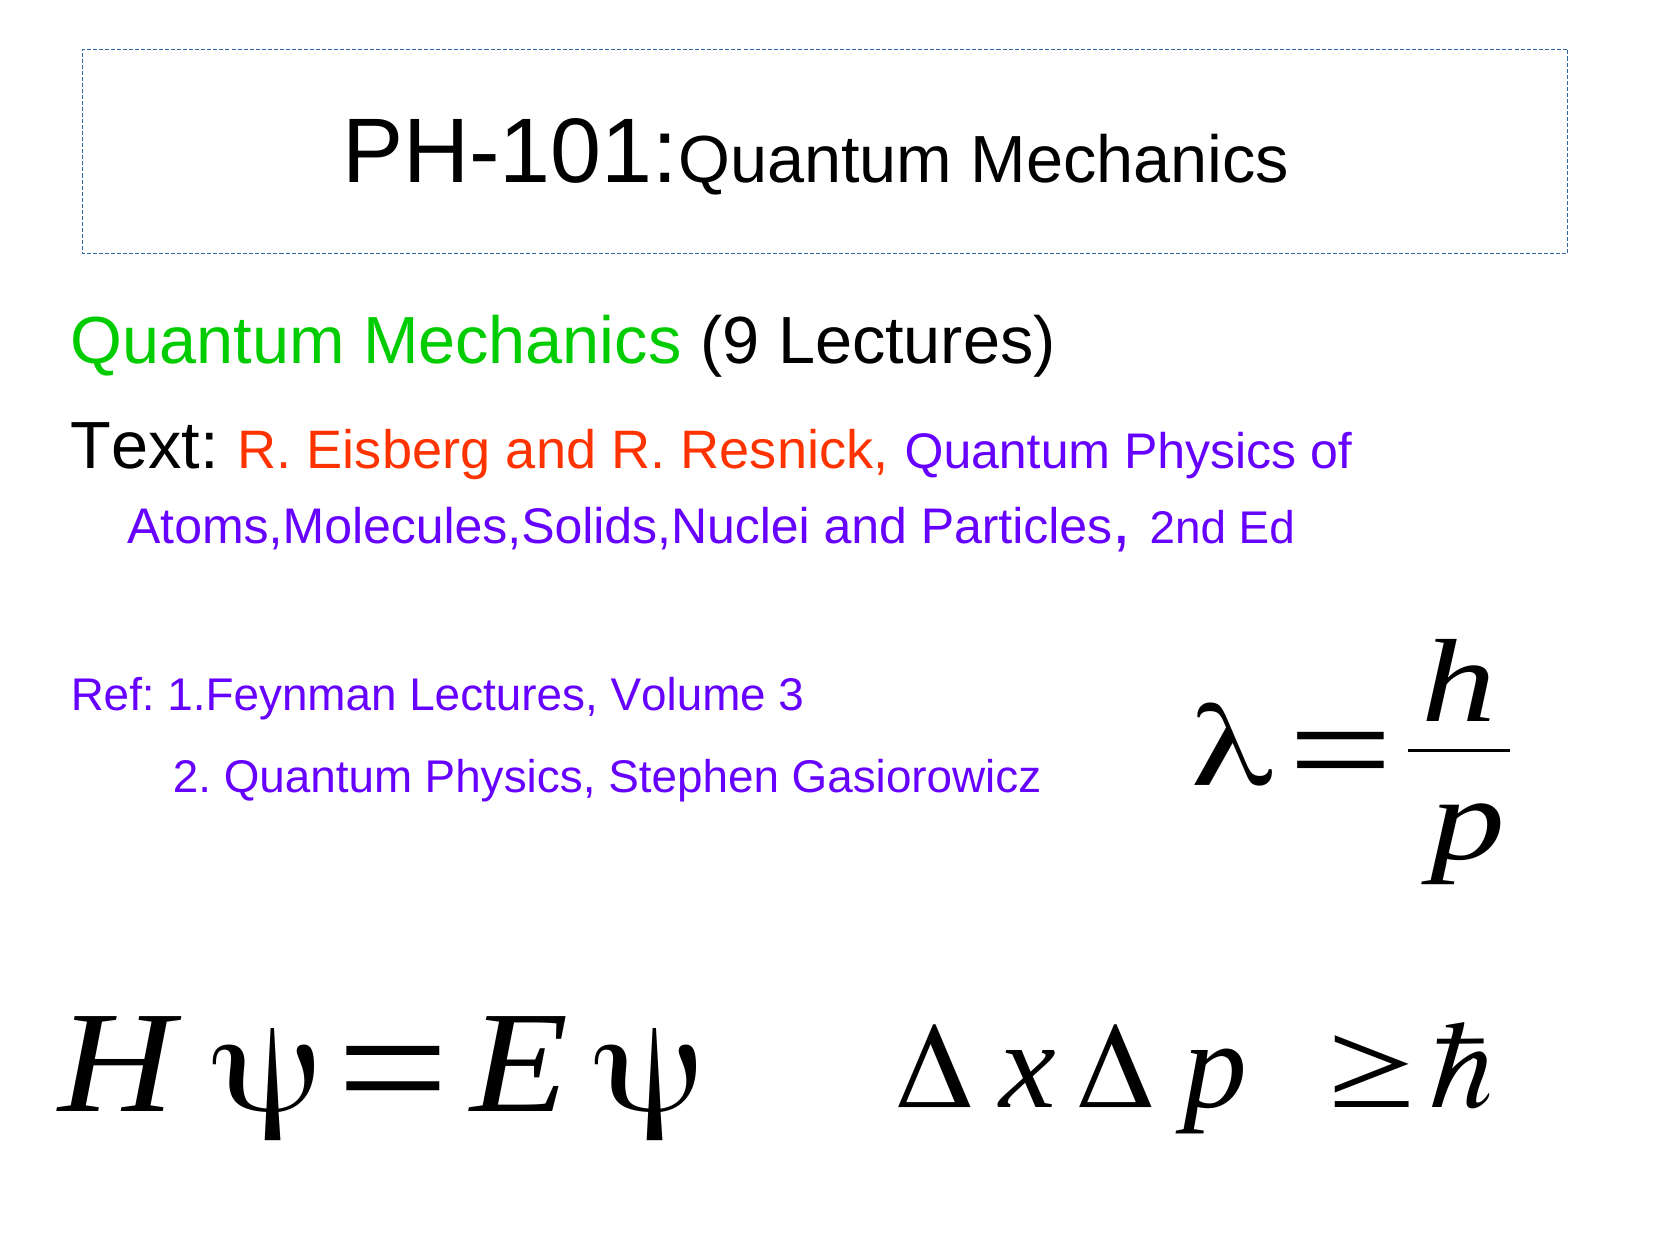

# PH-101:Quantum Mechanics
Quantum Mechanics (9 Lectures)
Text: R. Eisberg and R. Resnick, Quantum Physics of Atoms,Molecules,Solids,Nuclei and Particles, 2nd Ed
Ref: 1.Feynman Lectures, Volume 3
 2. Quantum Physics, Stephen Gasiorowicz